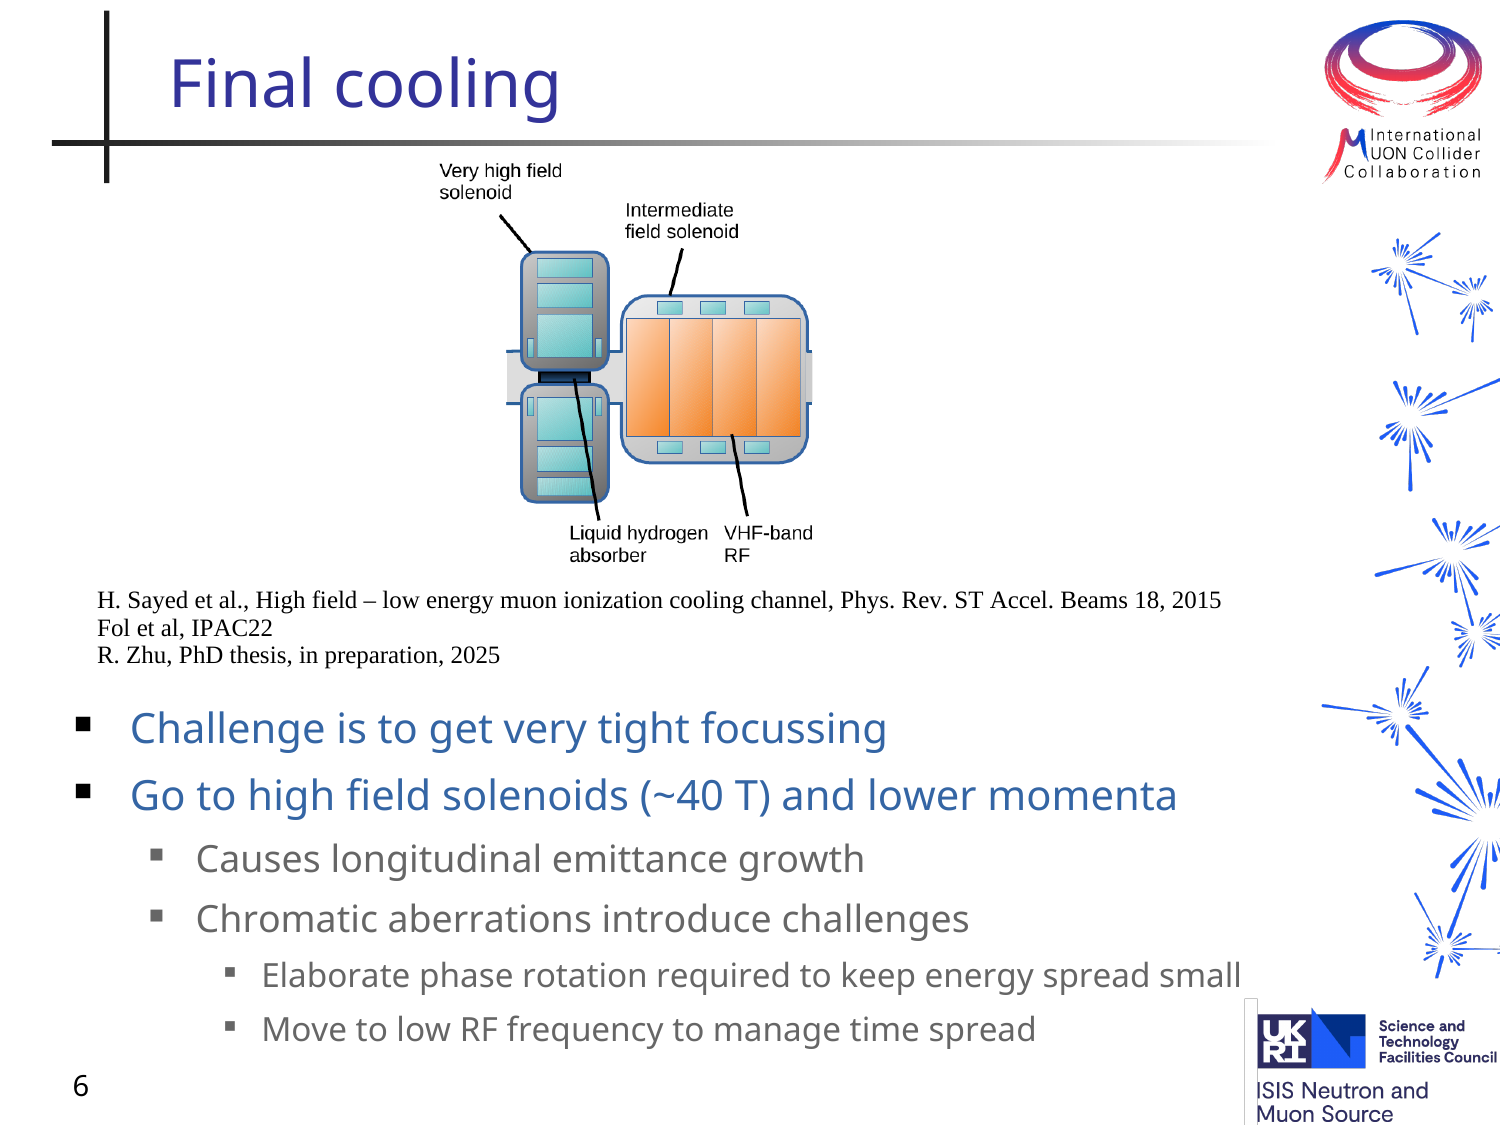

# Final cooling
H. Sayed et al., High field – low energy muon ionization cooling channel, Phys. Rev. ST Accel. Beams 18, 2015
Fol et al, IPAC22
R. Zhu, PhD thesis, in preparation, 2025
Challenge is to get very tight focussing
Go to high field solenoids (~40 T) and lower momenta
Causes longitudinal emittance growth
Chromatic aberrations introduce challenges
Elaborate phase rotation required to keep energy spread small
Move to low RF frequency to manage time spread
6